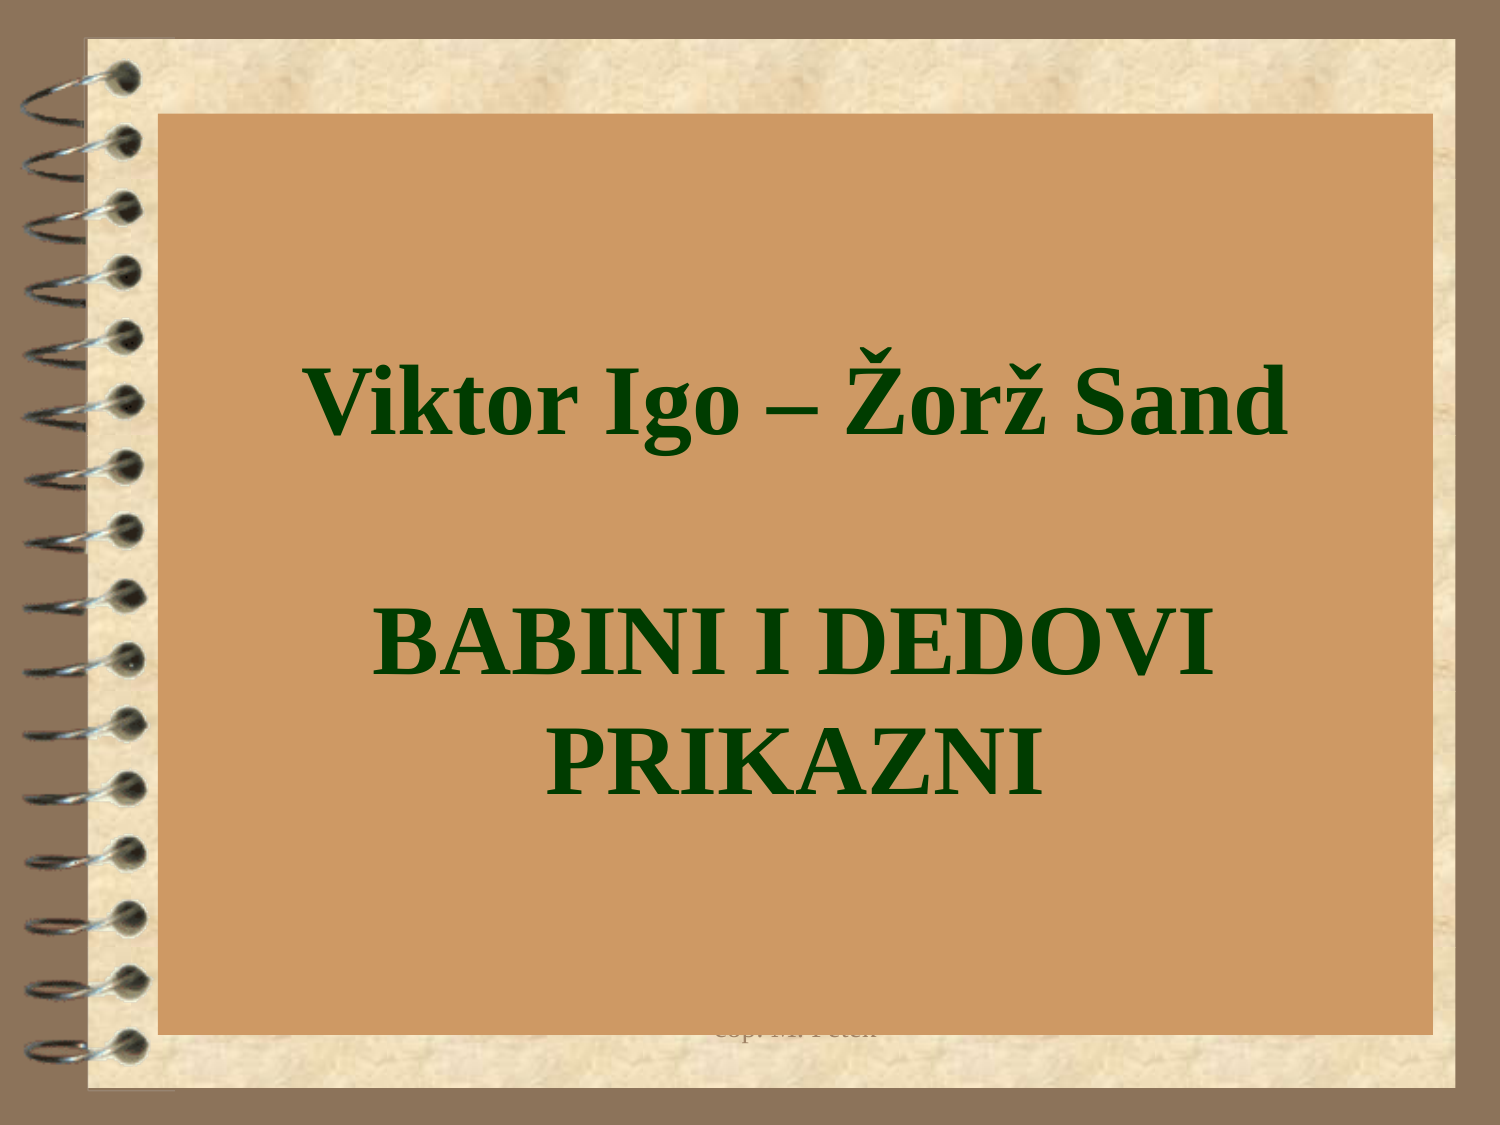

# Viktor Igo – Žorž Sand BABINI I DEDOVI PRIKAZNI
cop. M. Petek